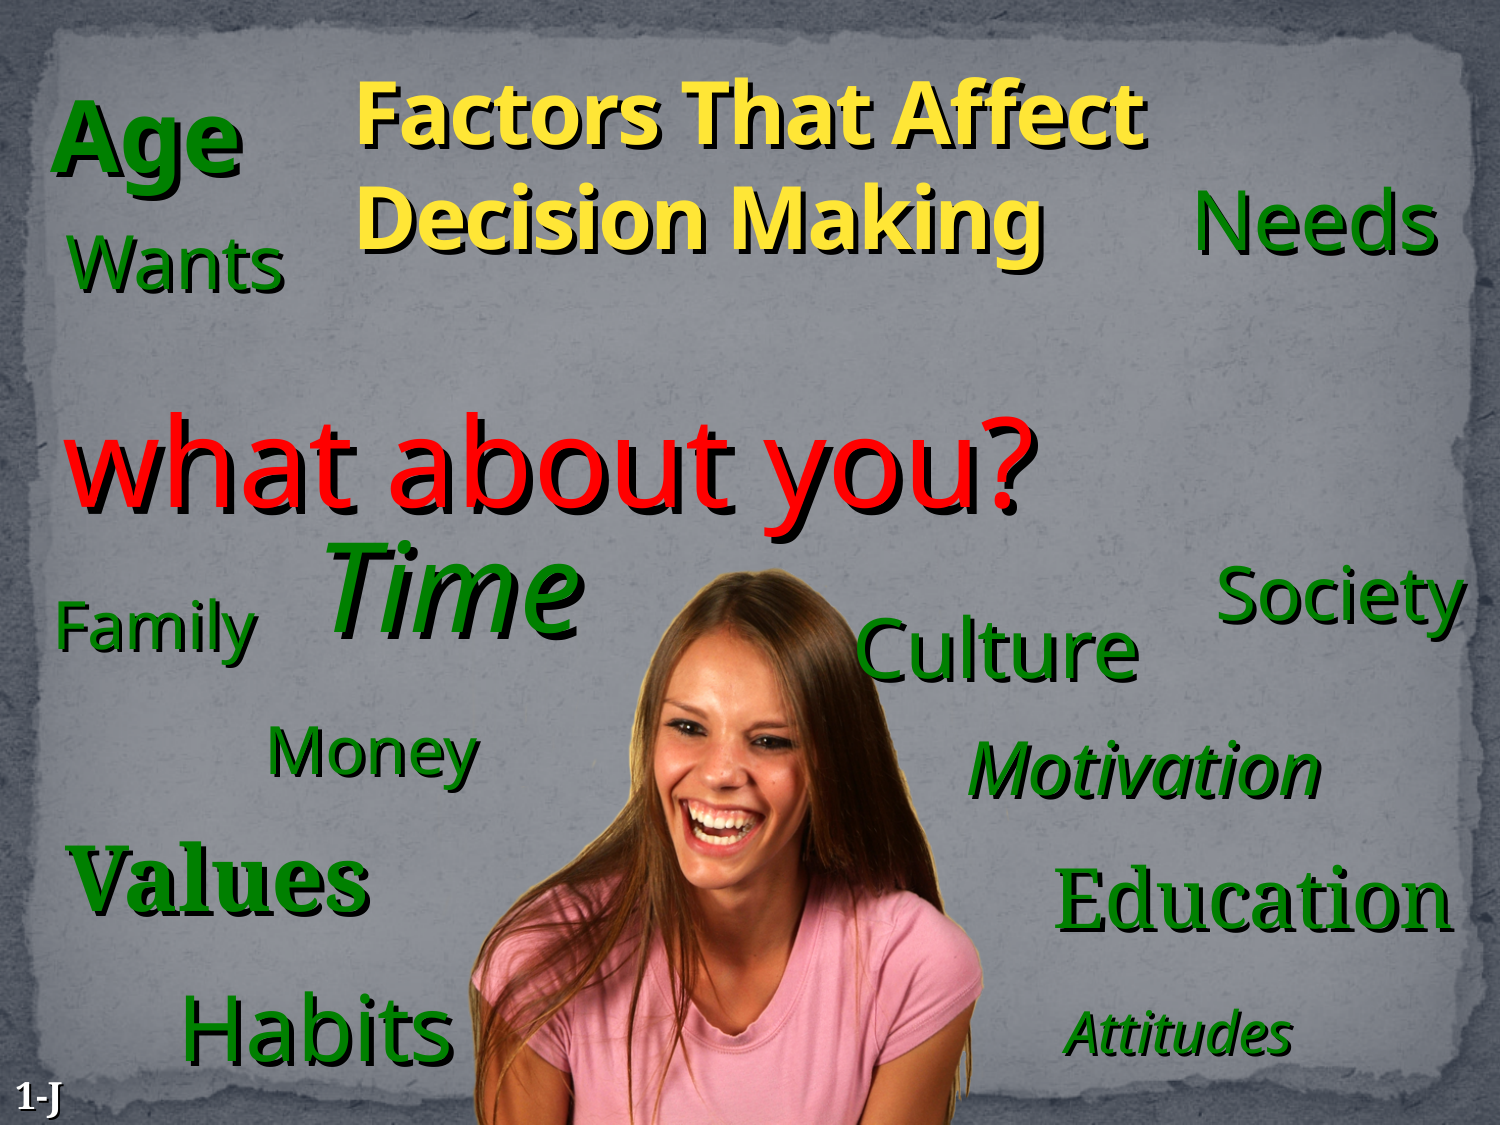

Factors That Affect
Decision Making
Age
Needs
Wants
what about you?
Time
Society
Family
Culture
Money
Motivation
Values
Education
Habits
Attitudes
1-J